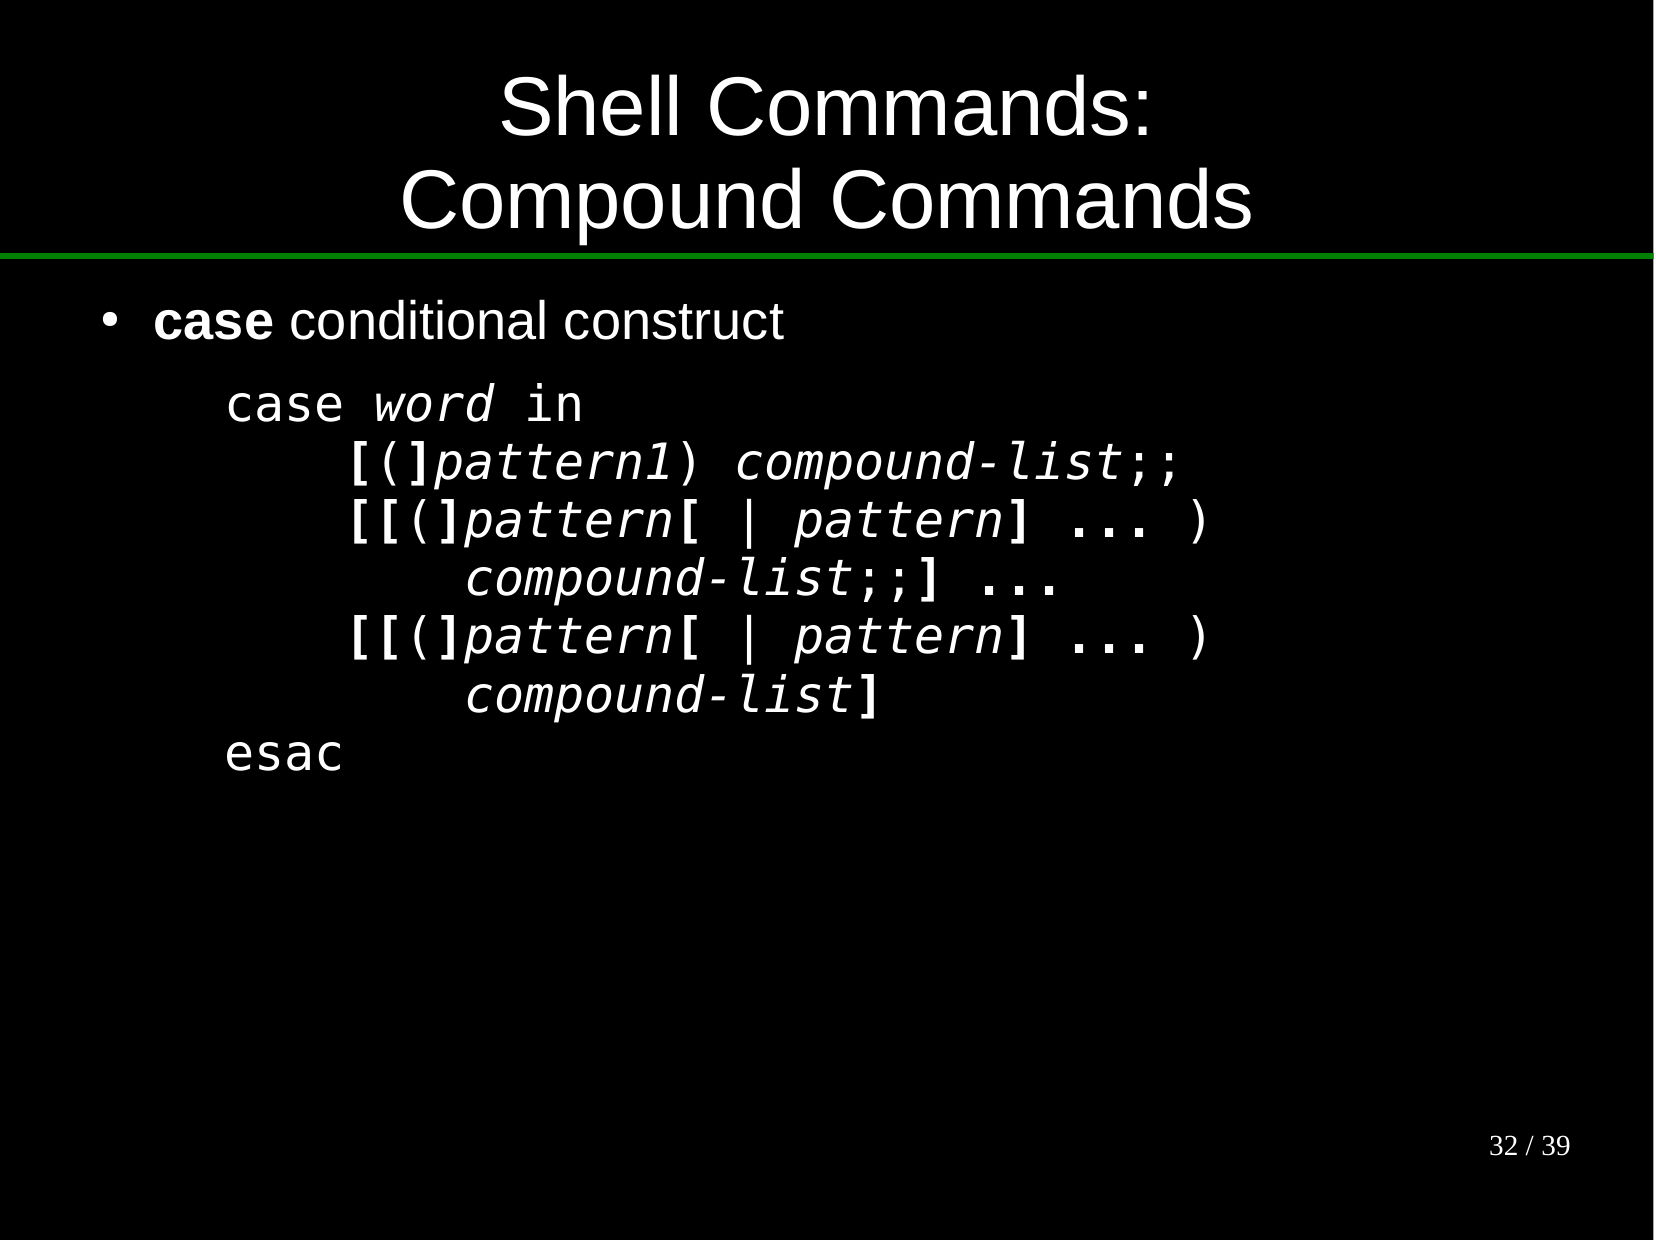

# Shell Commands: Compound Commands
case conditional construct
case word in
 [(]pattern1) compound-list;;
 [[(]pattern[ | pattern] ... )
 compound-list;;] ...
 [[(]pattern[ | pattern] ... )
 compound-list]
esac
32